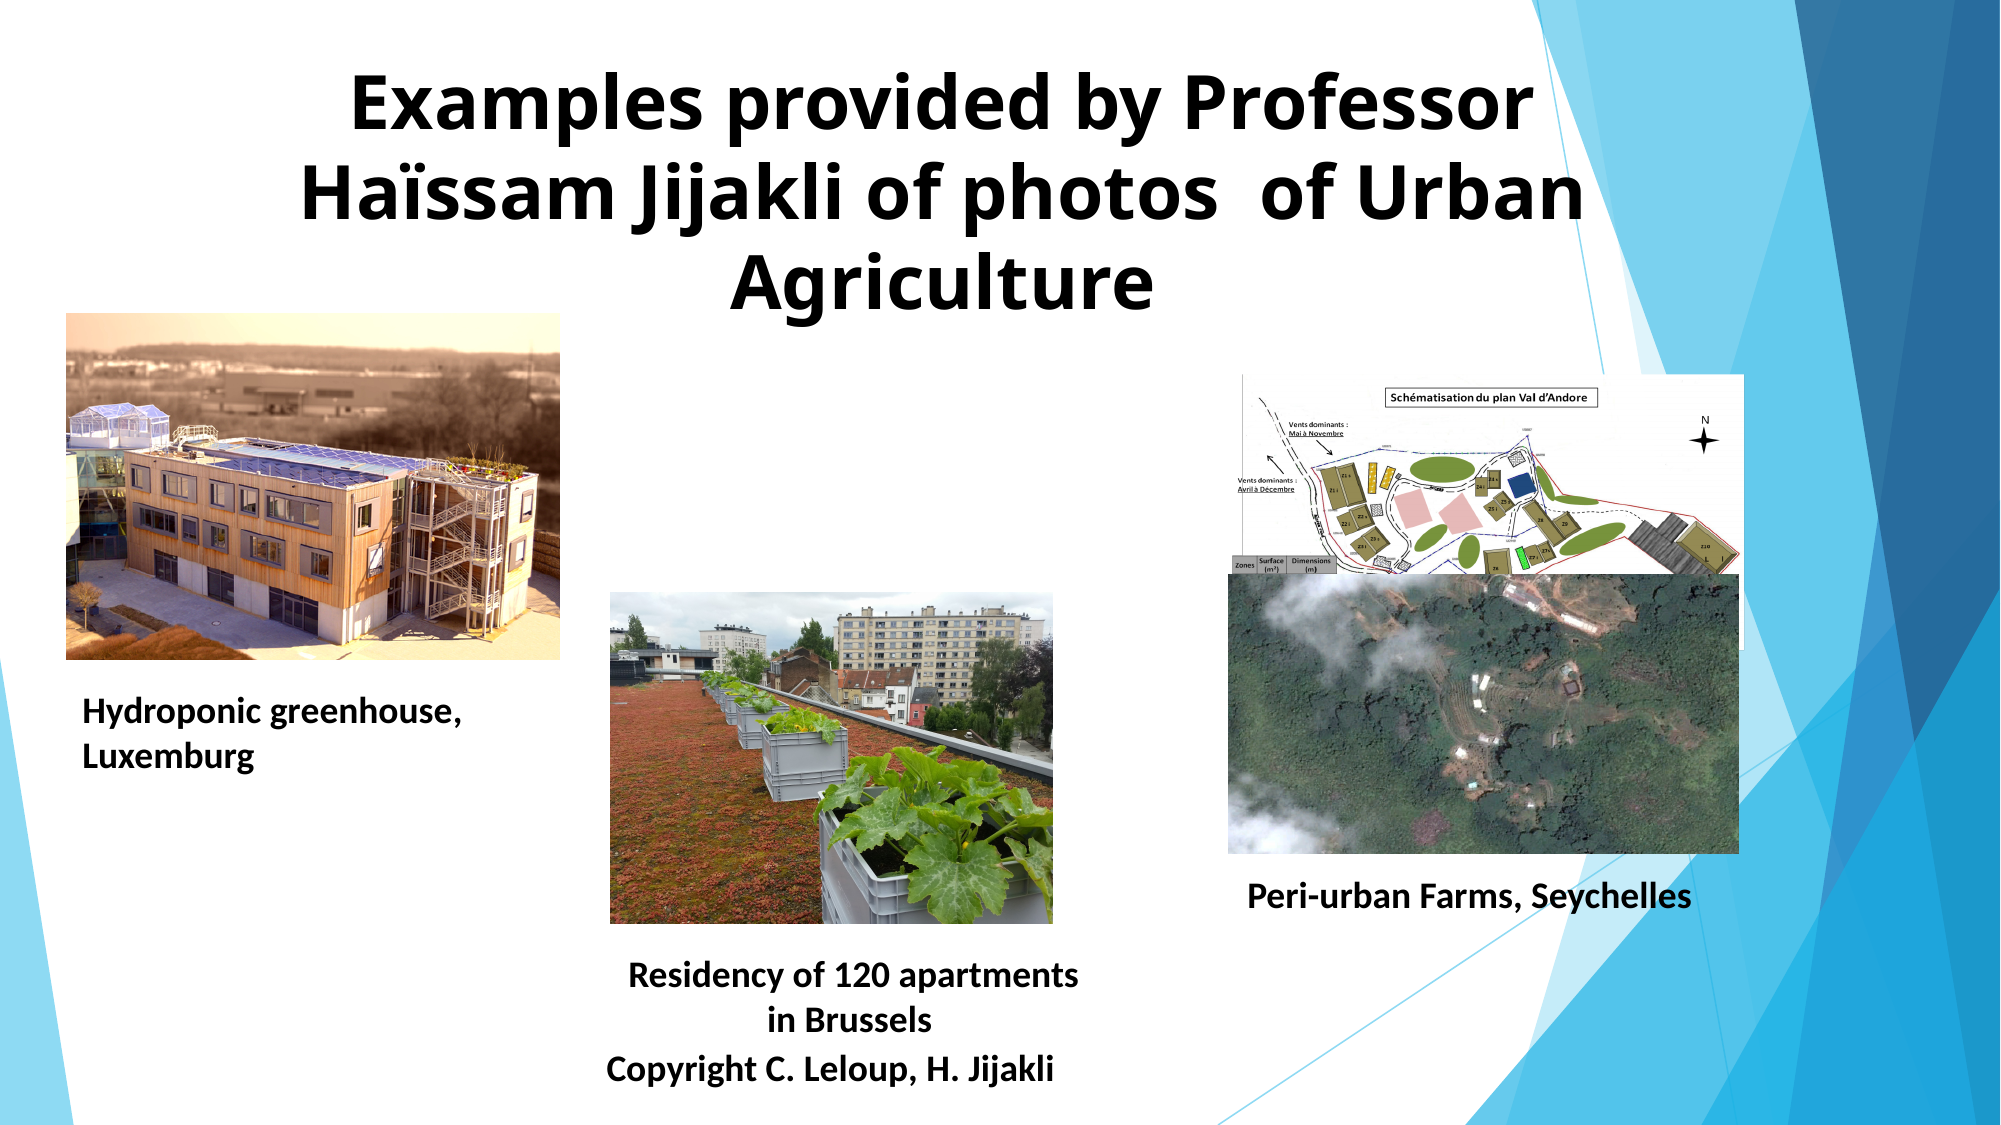

# Examples provided by Professor Haïssam Jijakli of photos of Urban Agriculture
Hydroponic greenhouse, Luxemburg
Peri-urban Farms, Seychelles
Residency of 120 apartments in Brussels
Copyright C. Leloup, H. Jijakli